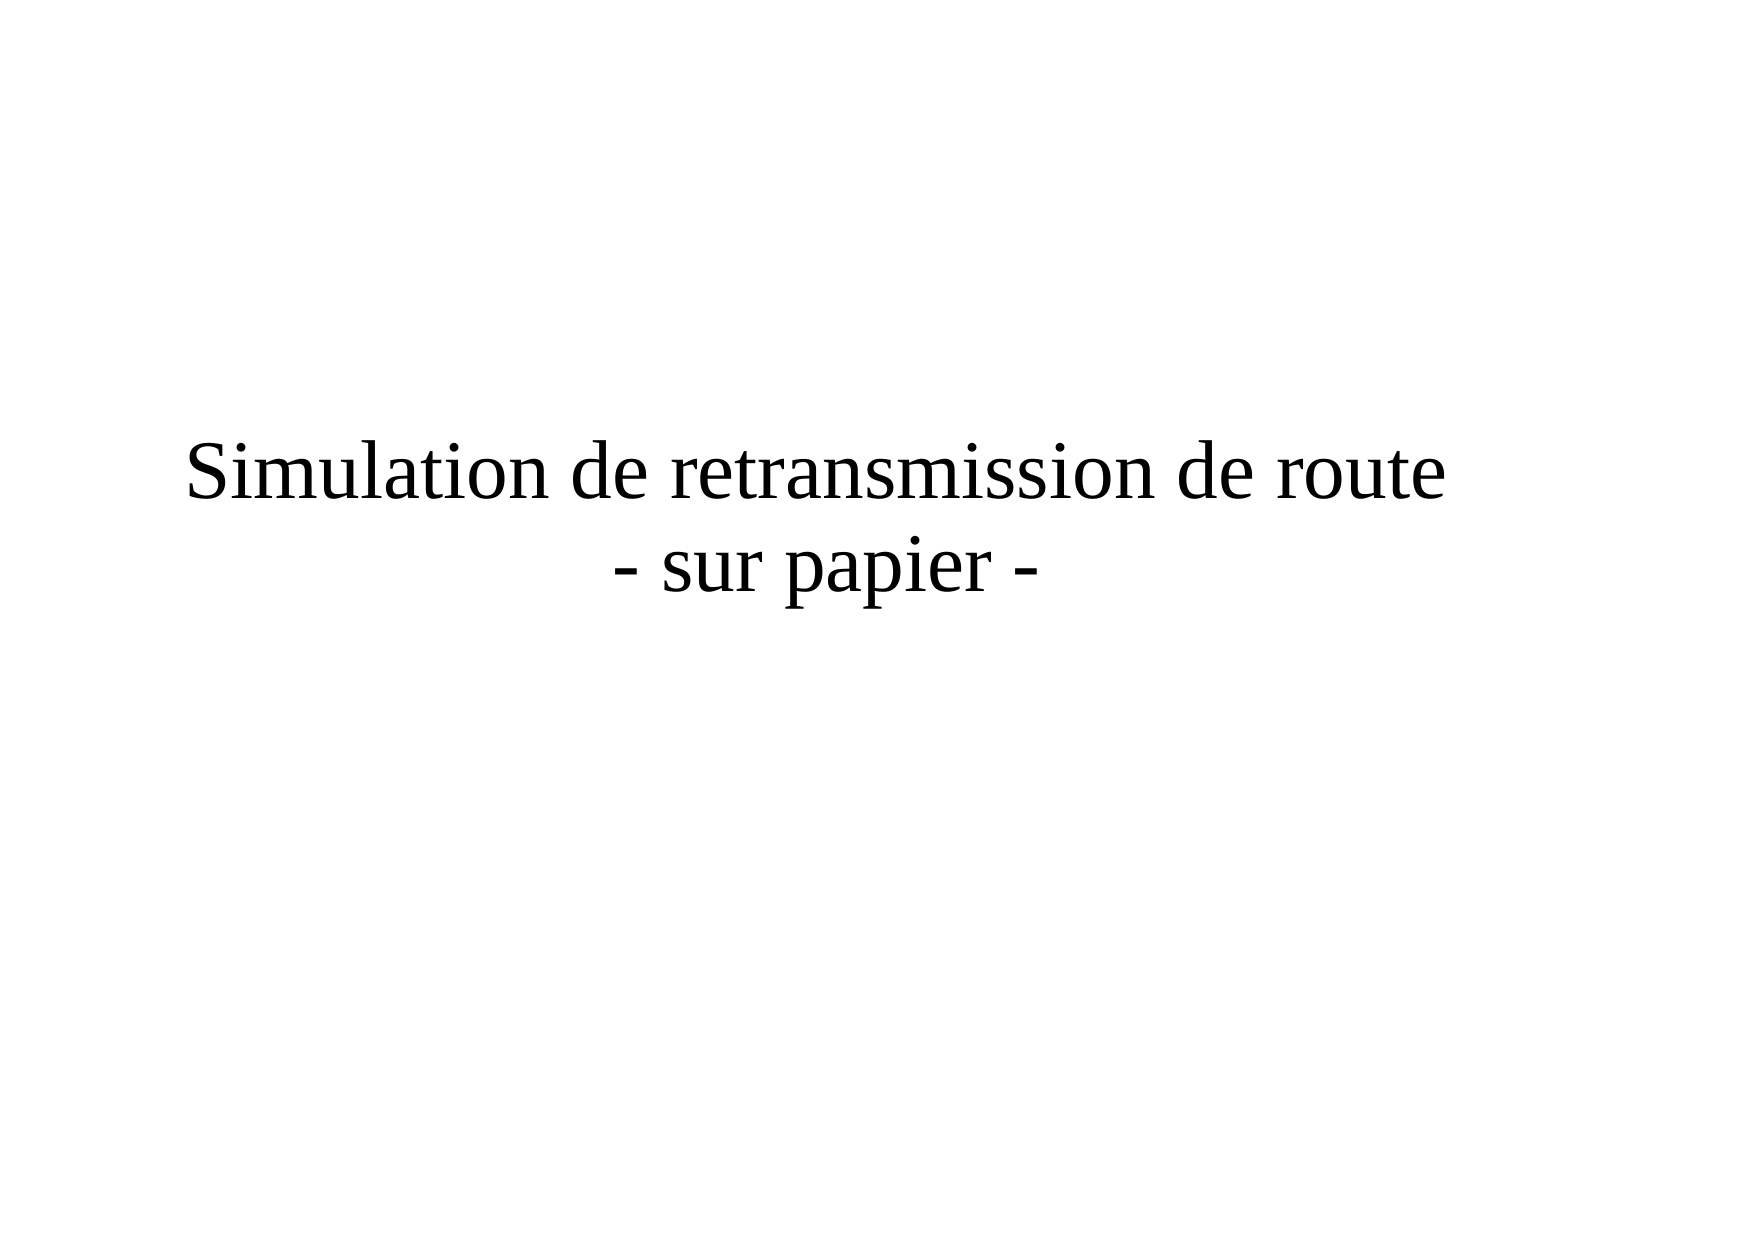

# Simulation de retransmission de route - sur papier -